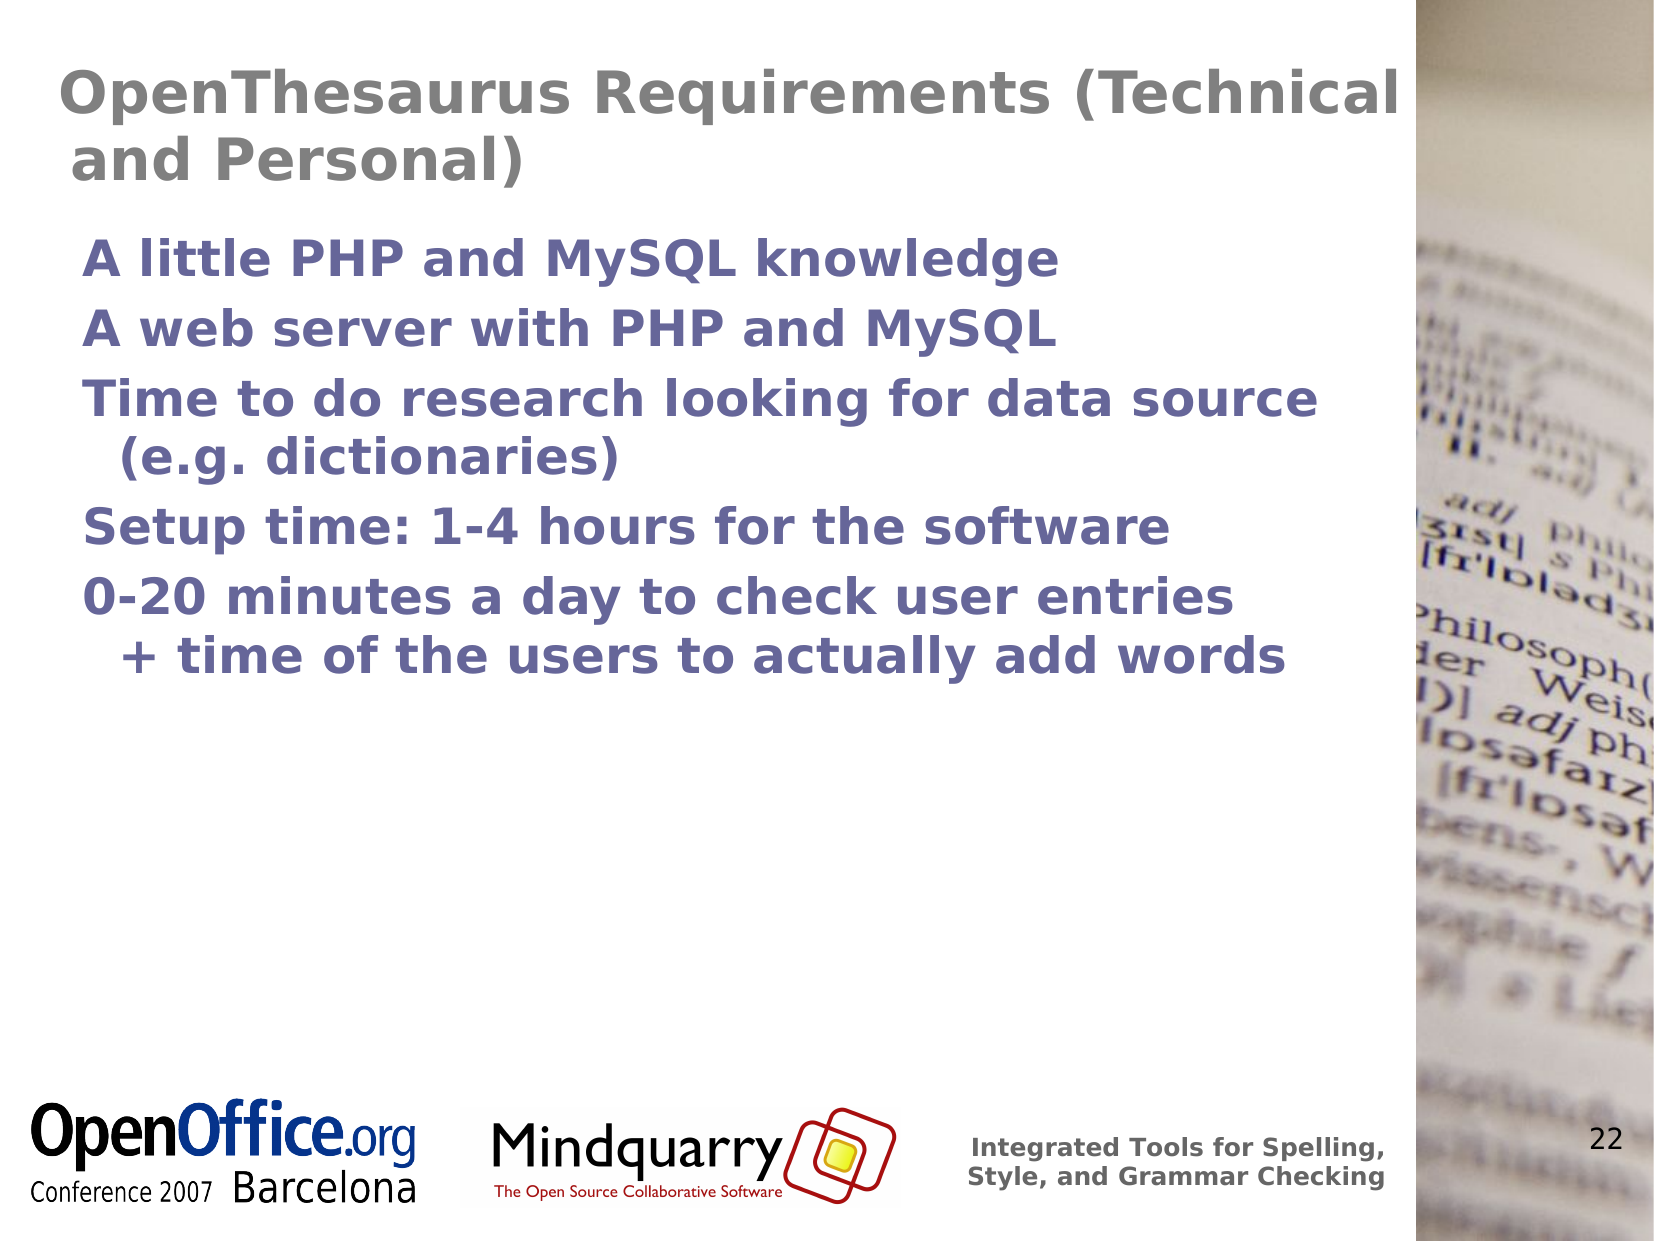

OpenThesaurus Requirements (Technical and Personal)
A little PHP and MySQL knowledge
A web server with PHP and MySQL
Time to do research looking for data source (e.g. dictionaries)
Setup time: 1-4 hours for the software
0-20 minutes a day to check user entries
+ time of the users to actually add words
22
#